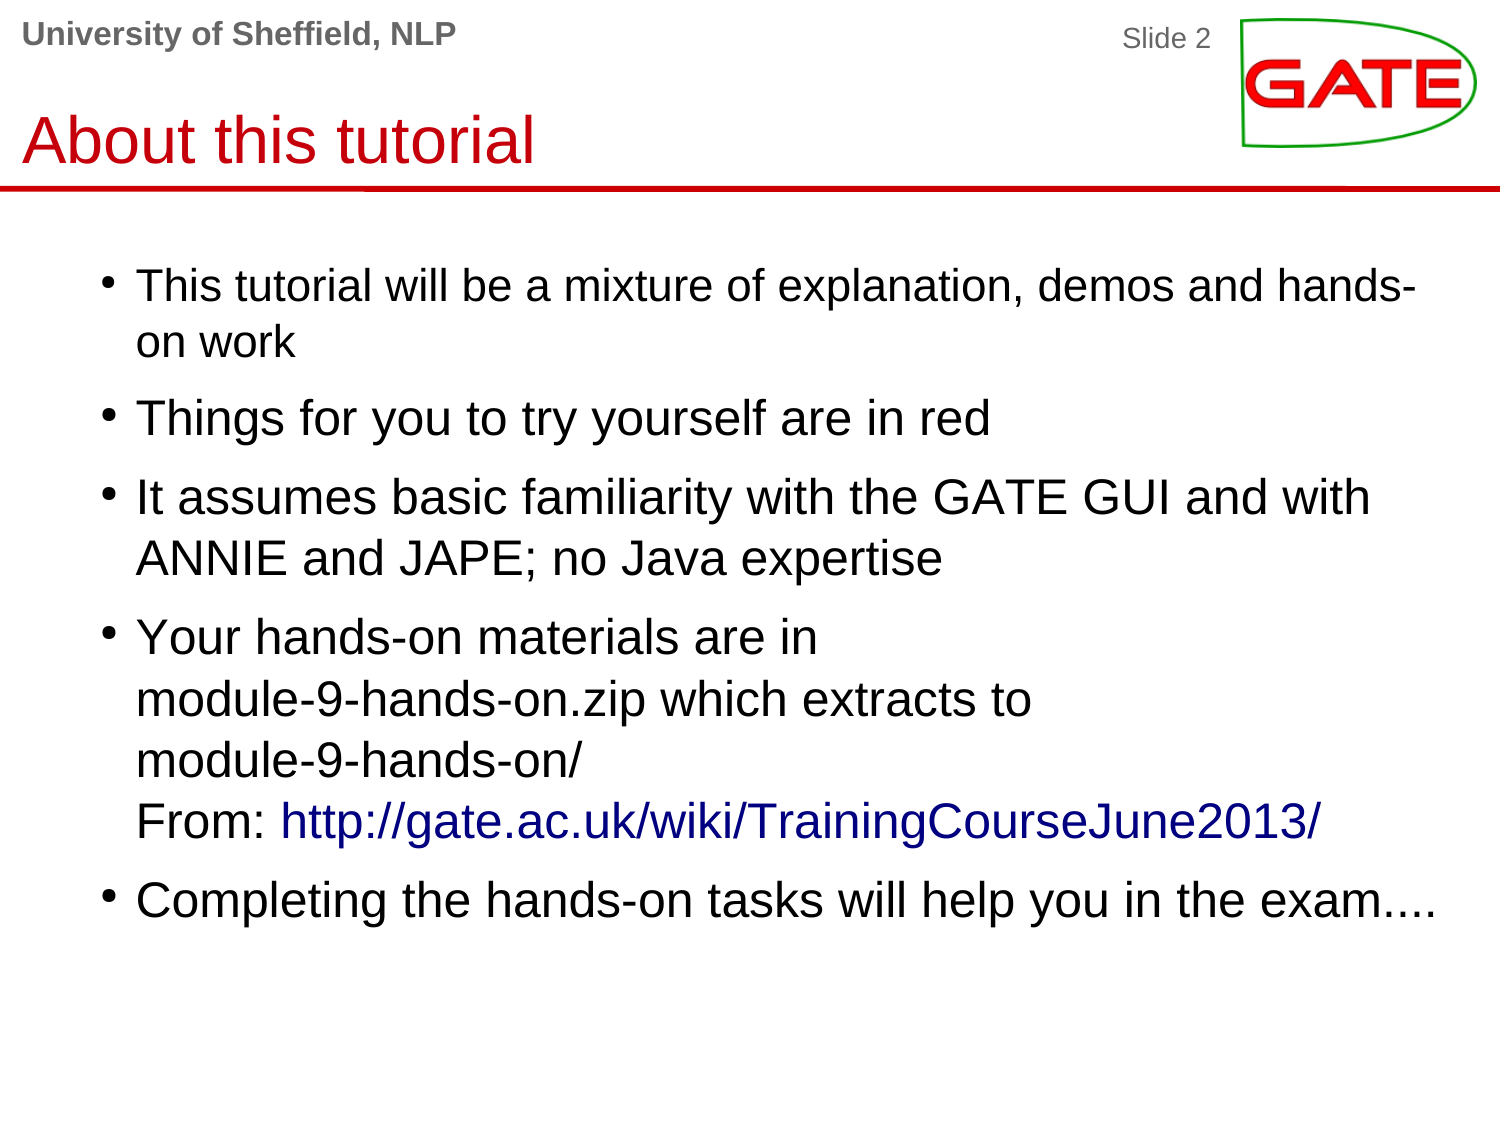

2
# About this tutorial
This tutorial will be a mixture of explanation, demos and hands-on work
Things for you to try yourself are in red
It assumes basic familiarity with the GATE GUI and with ANNIE and JAPE; no Java expertise
Your hands-on materials are in
module-9-hands-on.zip which extracts to
module-9-hands-on/
From: http://gate.ac.uk/wiki/TrainingCourseJune2013/
Completing the hands-on tasks will help you in the exam....